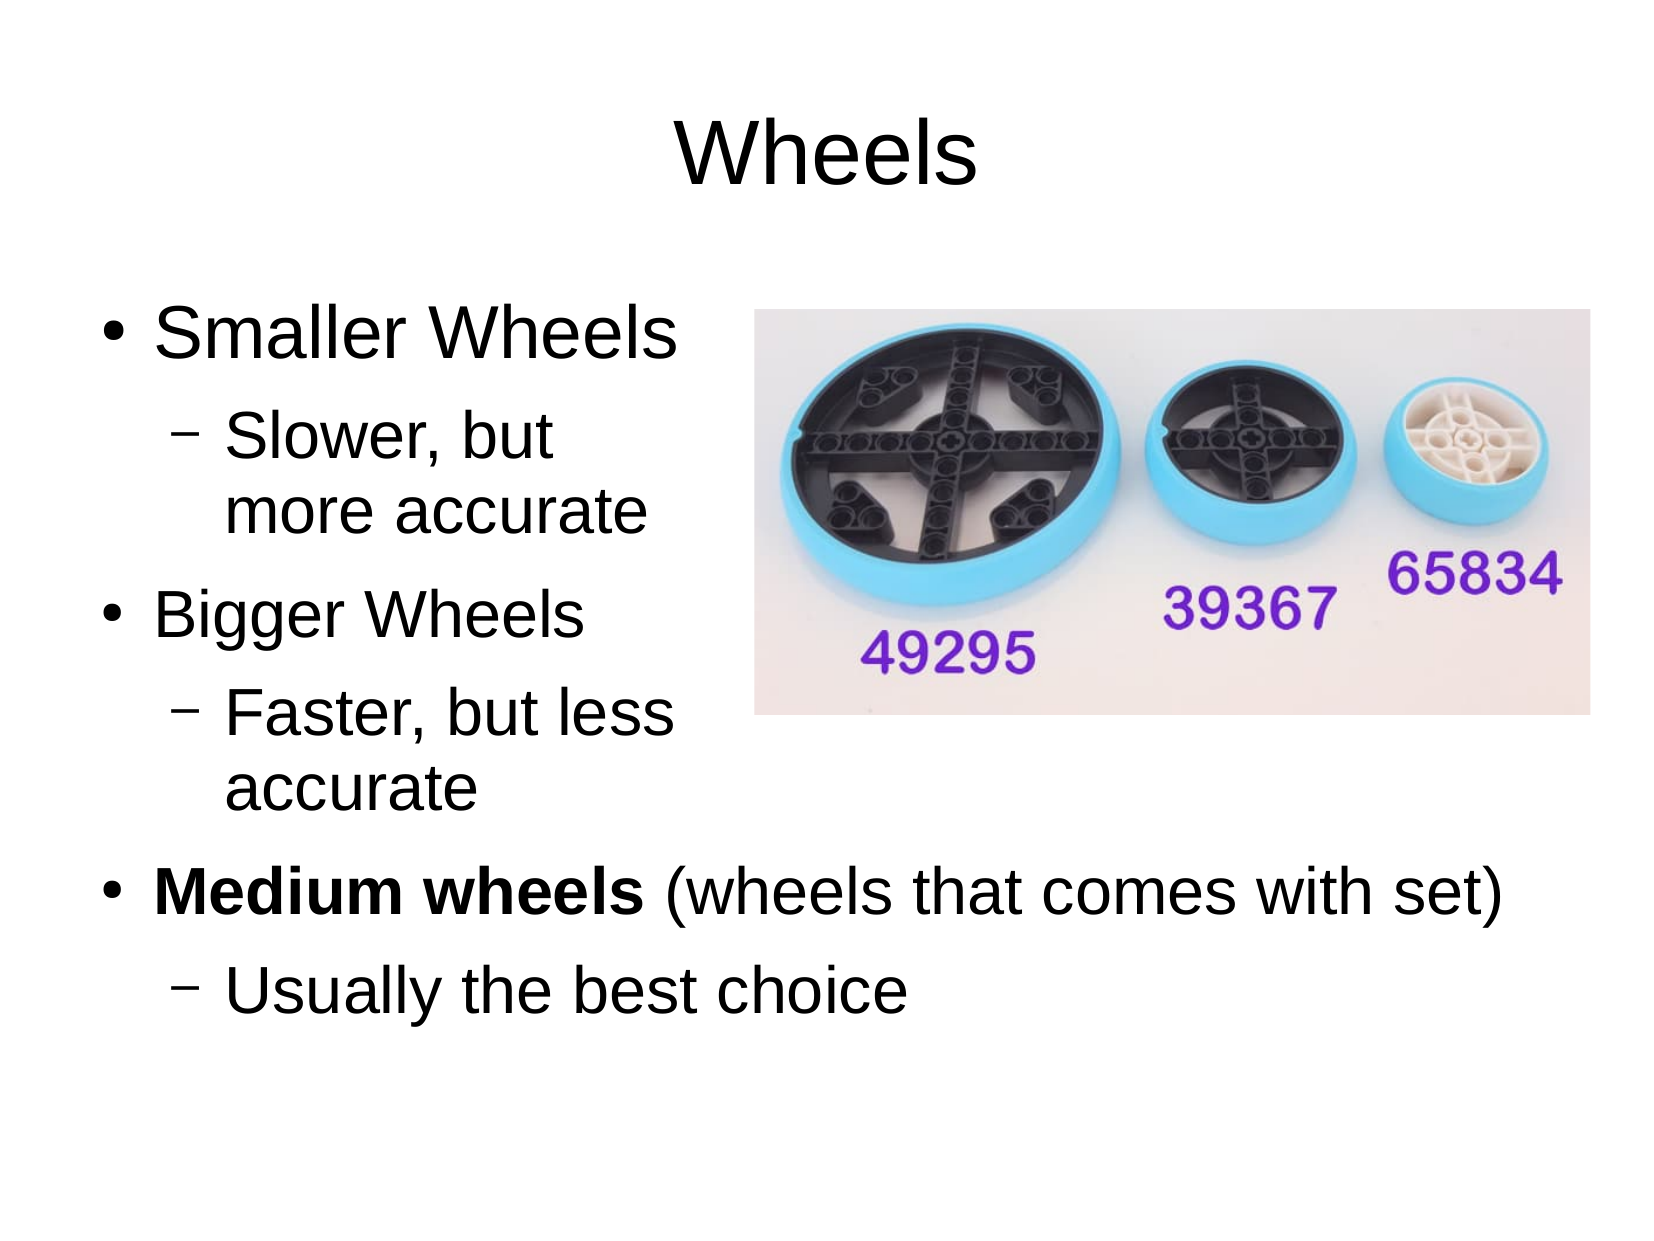

# Wheels
Smaller Wheels
Slower, but
more accurate
Bigger Wheels
Faster, but less
accurate
Medium wheels (wheels that comes with set)
Usually the best choice